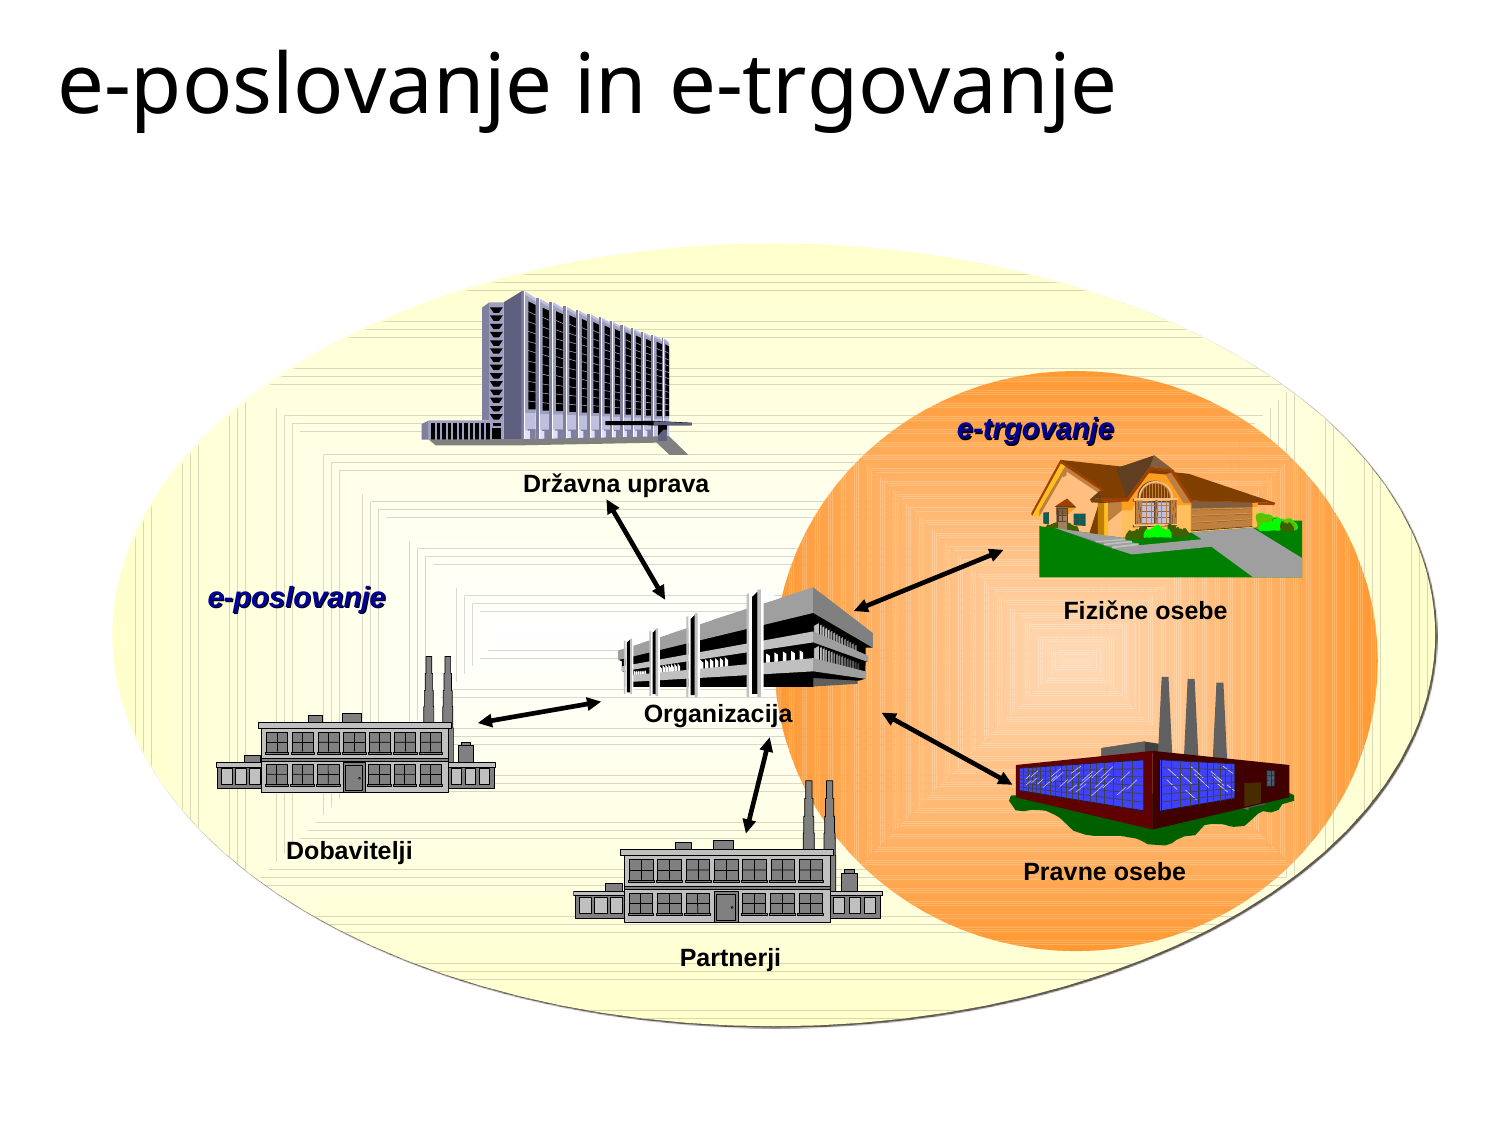

# e-poslovanje in e-trgovanje
Državna uprava
e-trgovanje
Fizične osebe
e-poslovanje
Dobavitelji
Pravne osebe
Organizacija
Partnerji